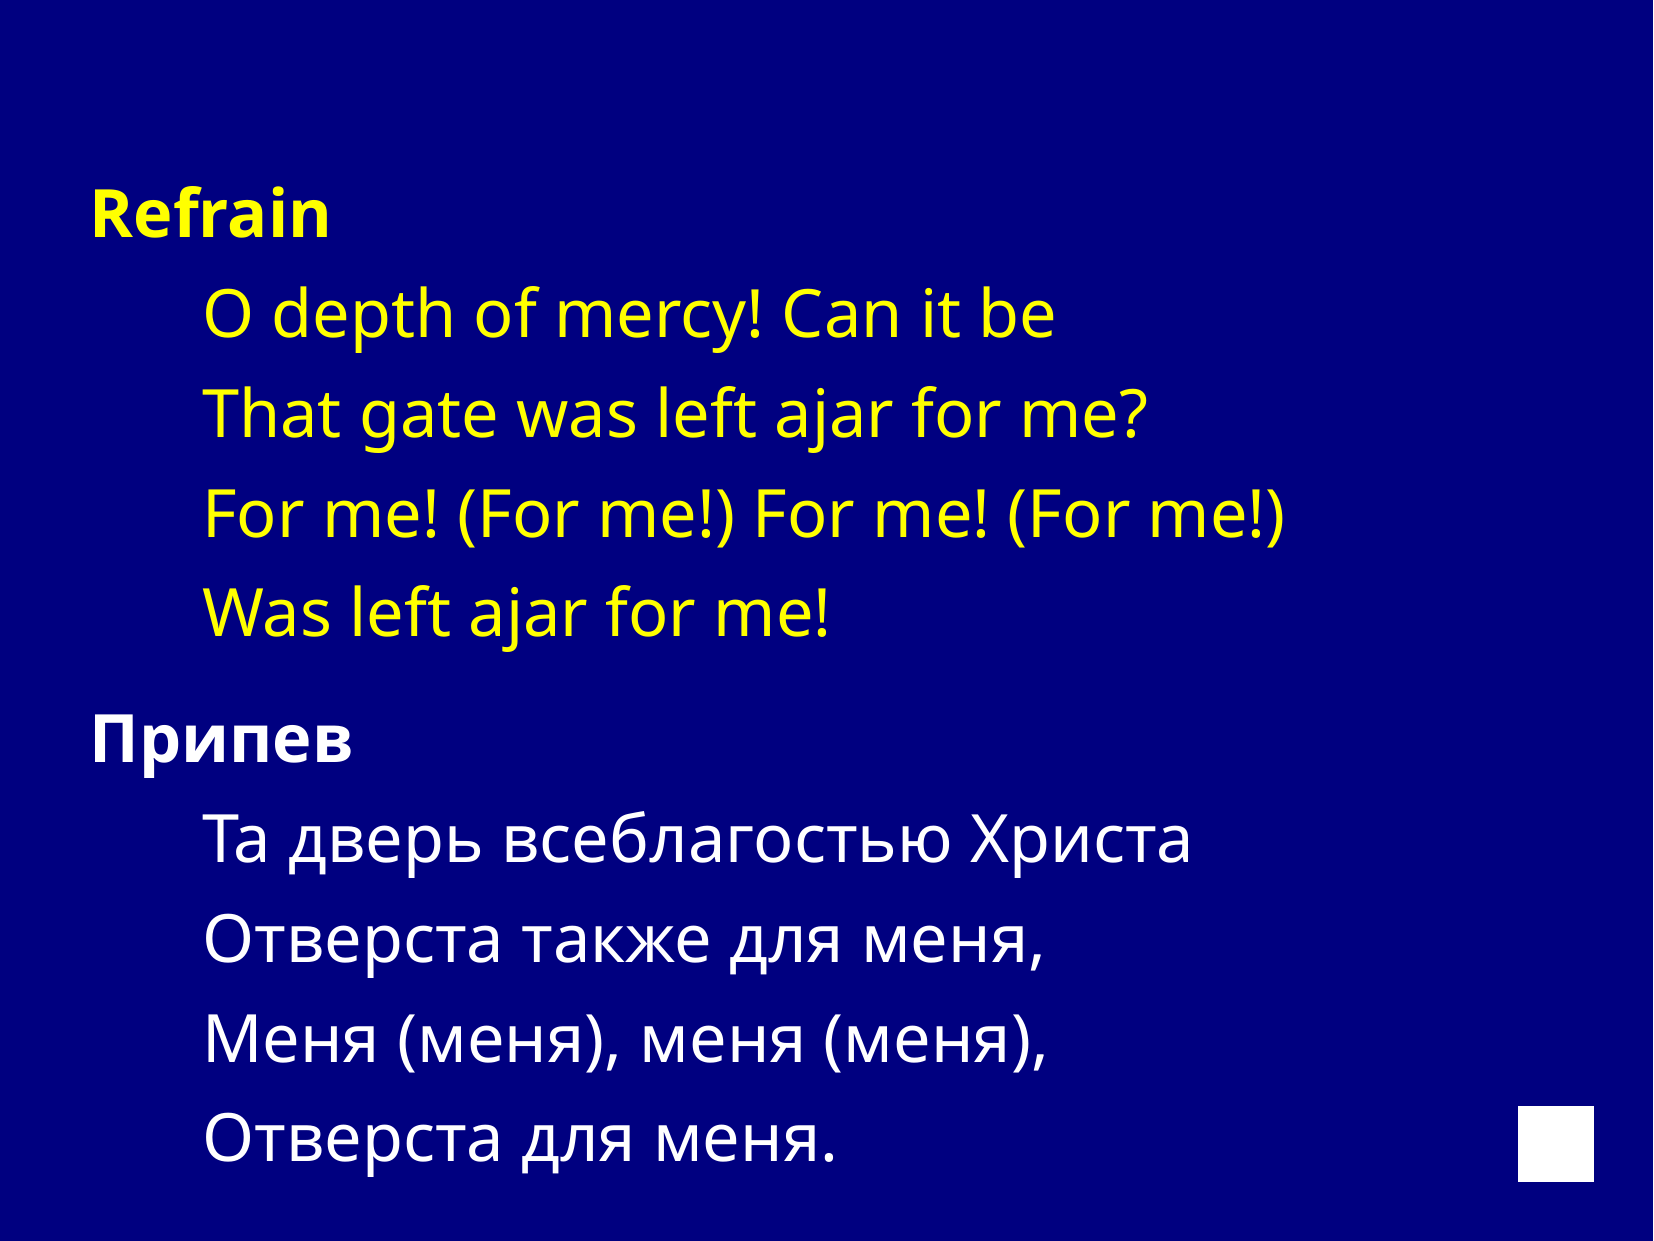

Refrain
	O depth of mercy! Can it be
	That gate was left ajar for me?
	For me! (For me!) For me! (For me!)
	Was left ajar for me!
Припев
	Та дверь всеблагостью Христа
	Отверста также для меня,
	Меня (меня), меня (меня),
	Отверста для меня.